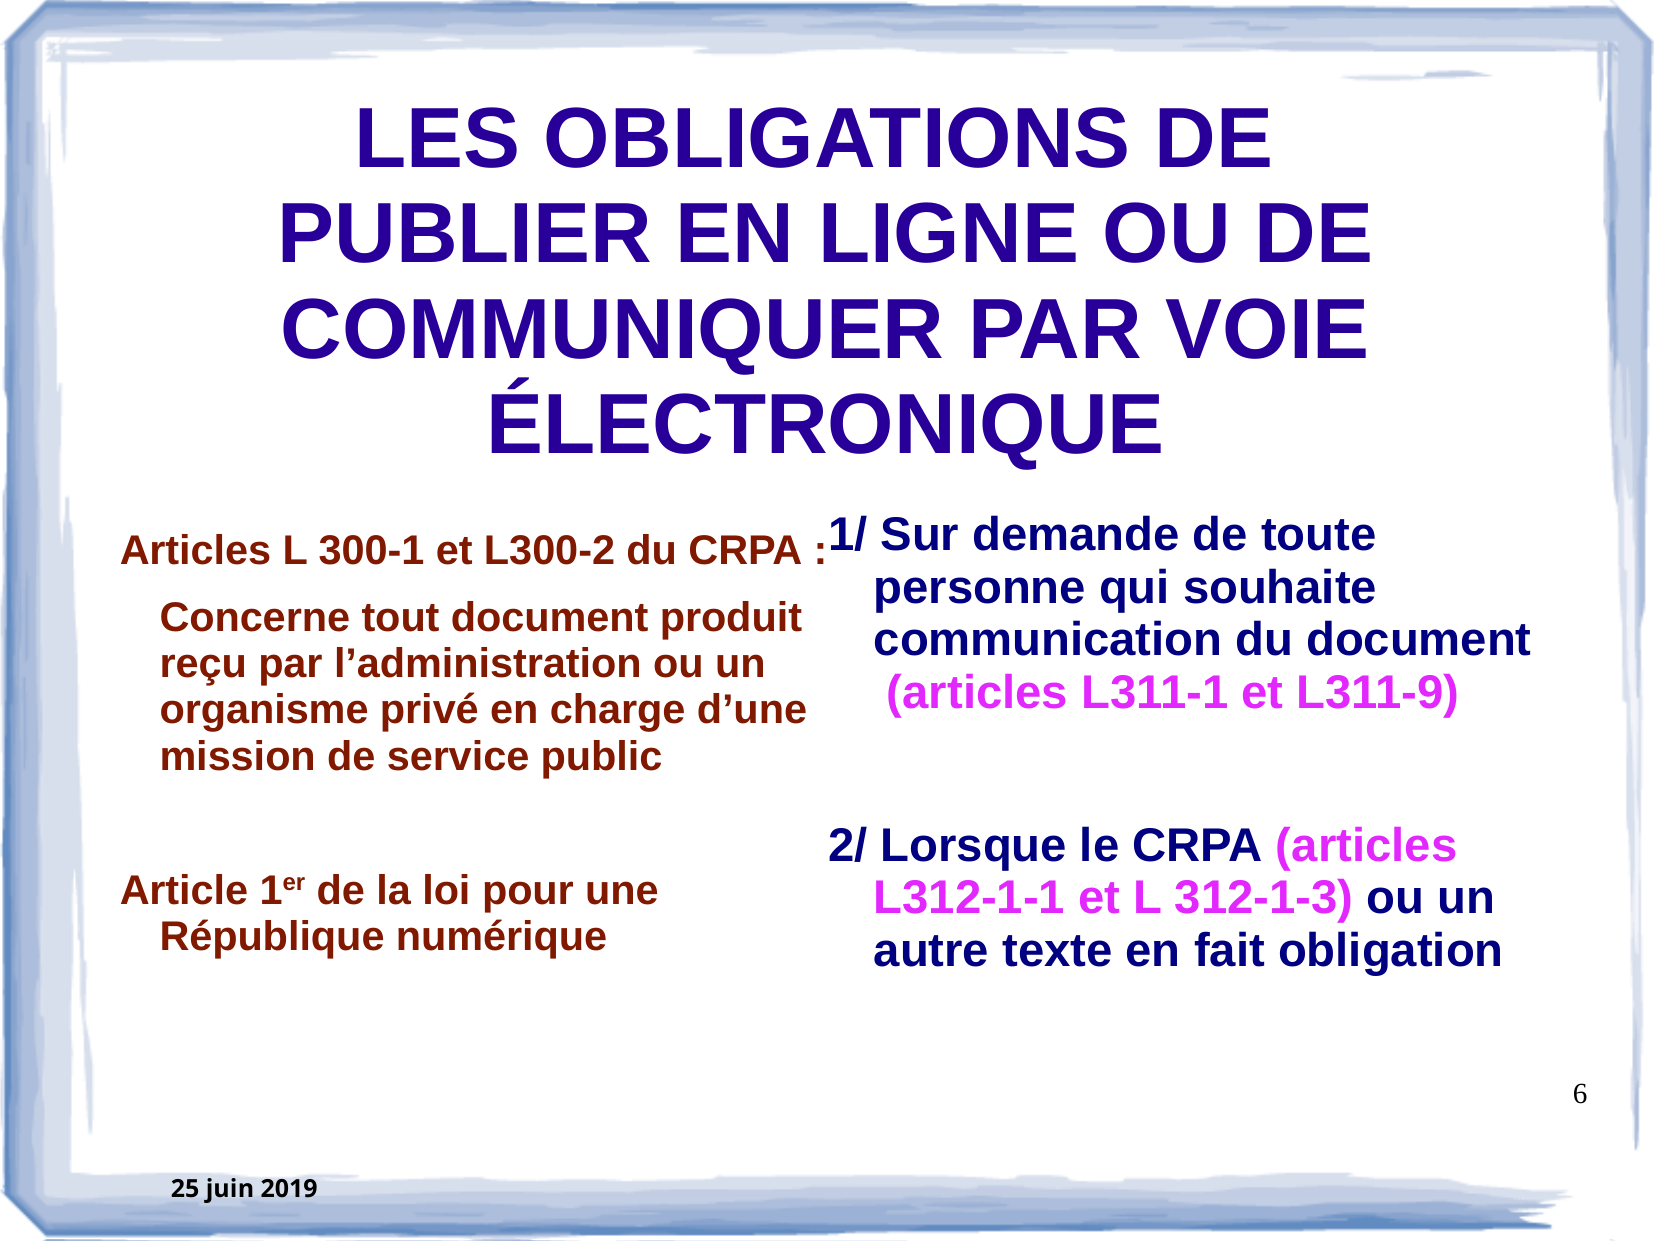

# LES OBLIGATIONS DE PUBLIER EN LIGNE OU DE COMMUNIQUER PAR VOIE ÉLECTRONIQUE
1/ Sur demande de toute personne qui souhaite communication du document (articles L311-1 et L311-9)
2/ Lorsque le CRPA (articles L312-1-1 et L 312-1-3) ou un autre texte en fait obligation
Articles L 300-1 et L300-2 du CRPA :
	Concerne tout document produit reçu par l’administration ou un organisme privé en charge d’une mission de service public
Article 1er de la loi pour une République numérique
6
25 juin 2019